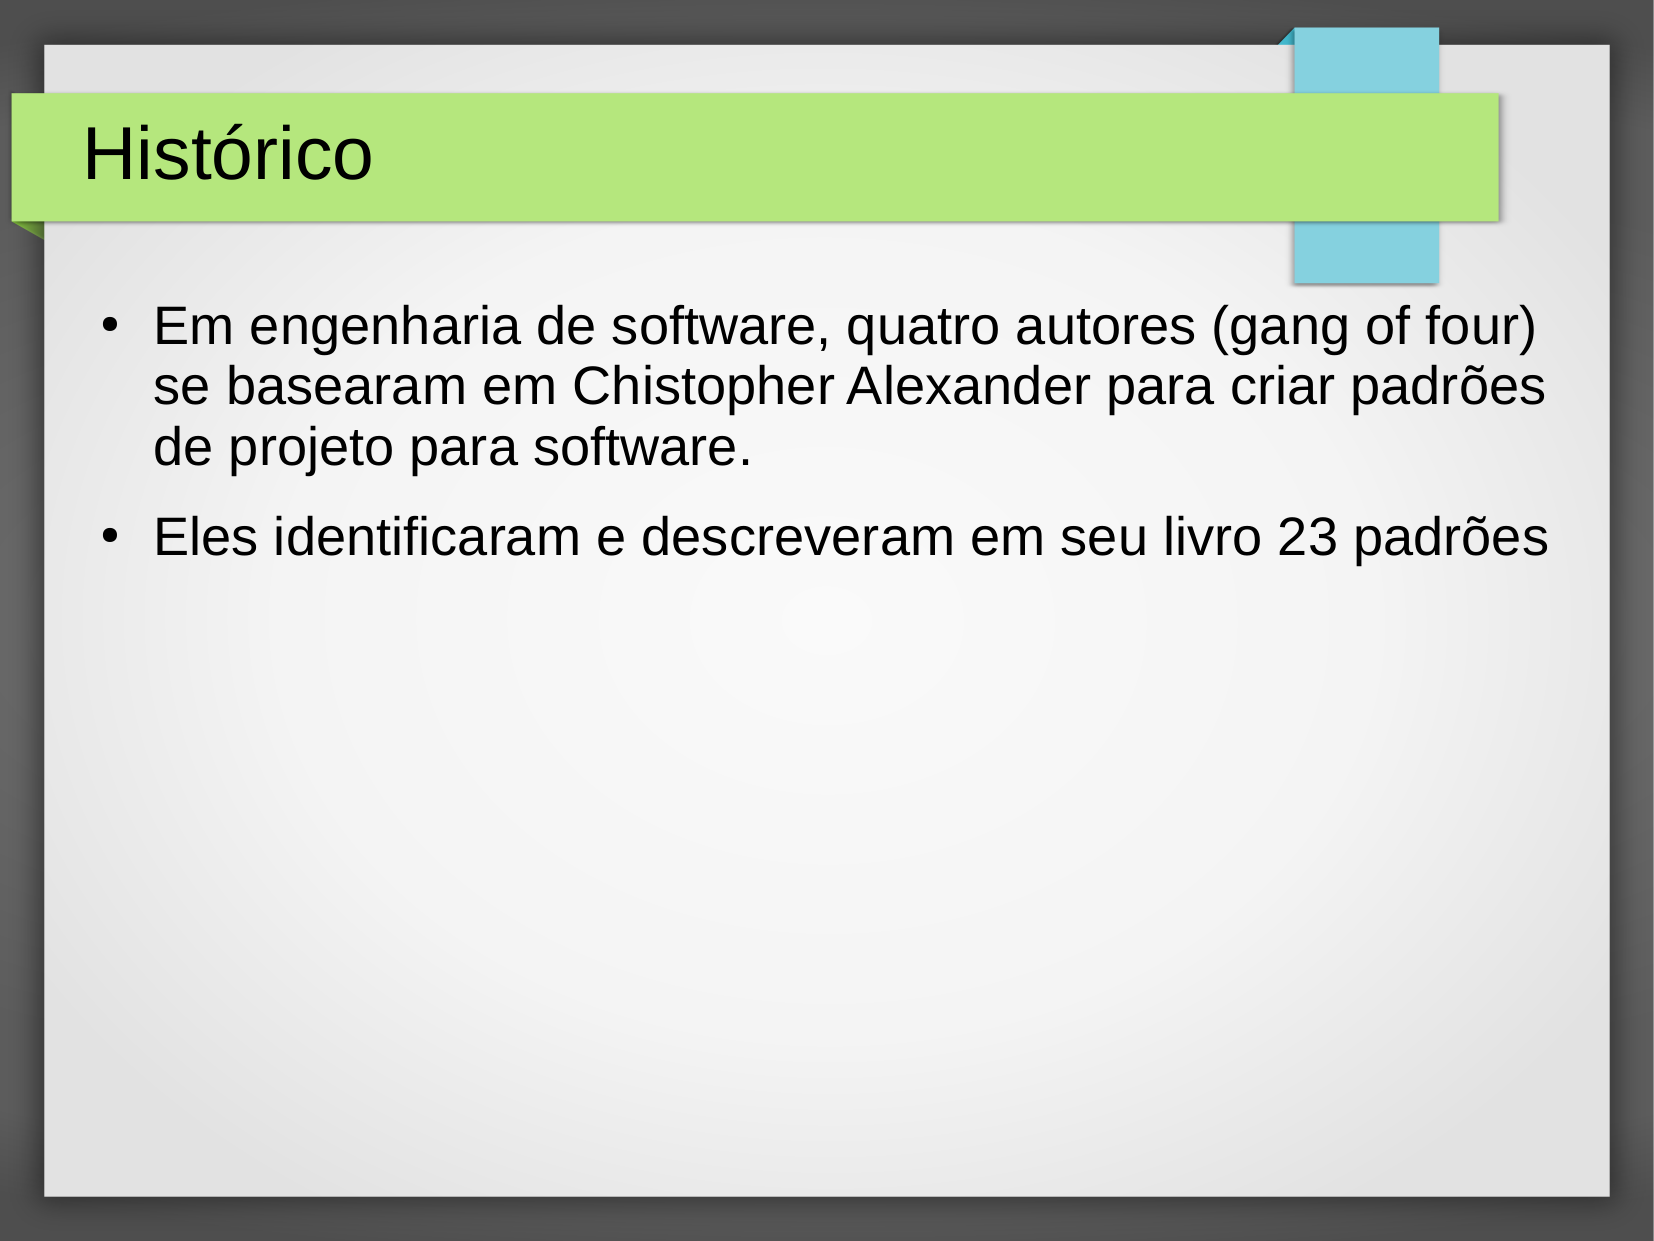

# Histórico
Em engenharia de software, quatro autores (gang of four) se basearam em Chistopher Alexander para criar padrões de projeto para software.
Eles identificaram e descreveram em seu livro 23 padrões